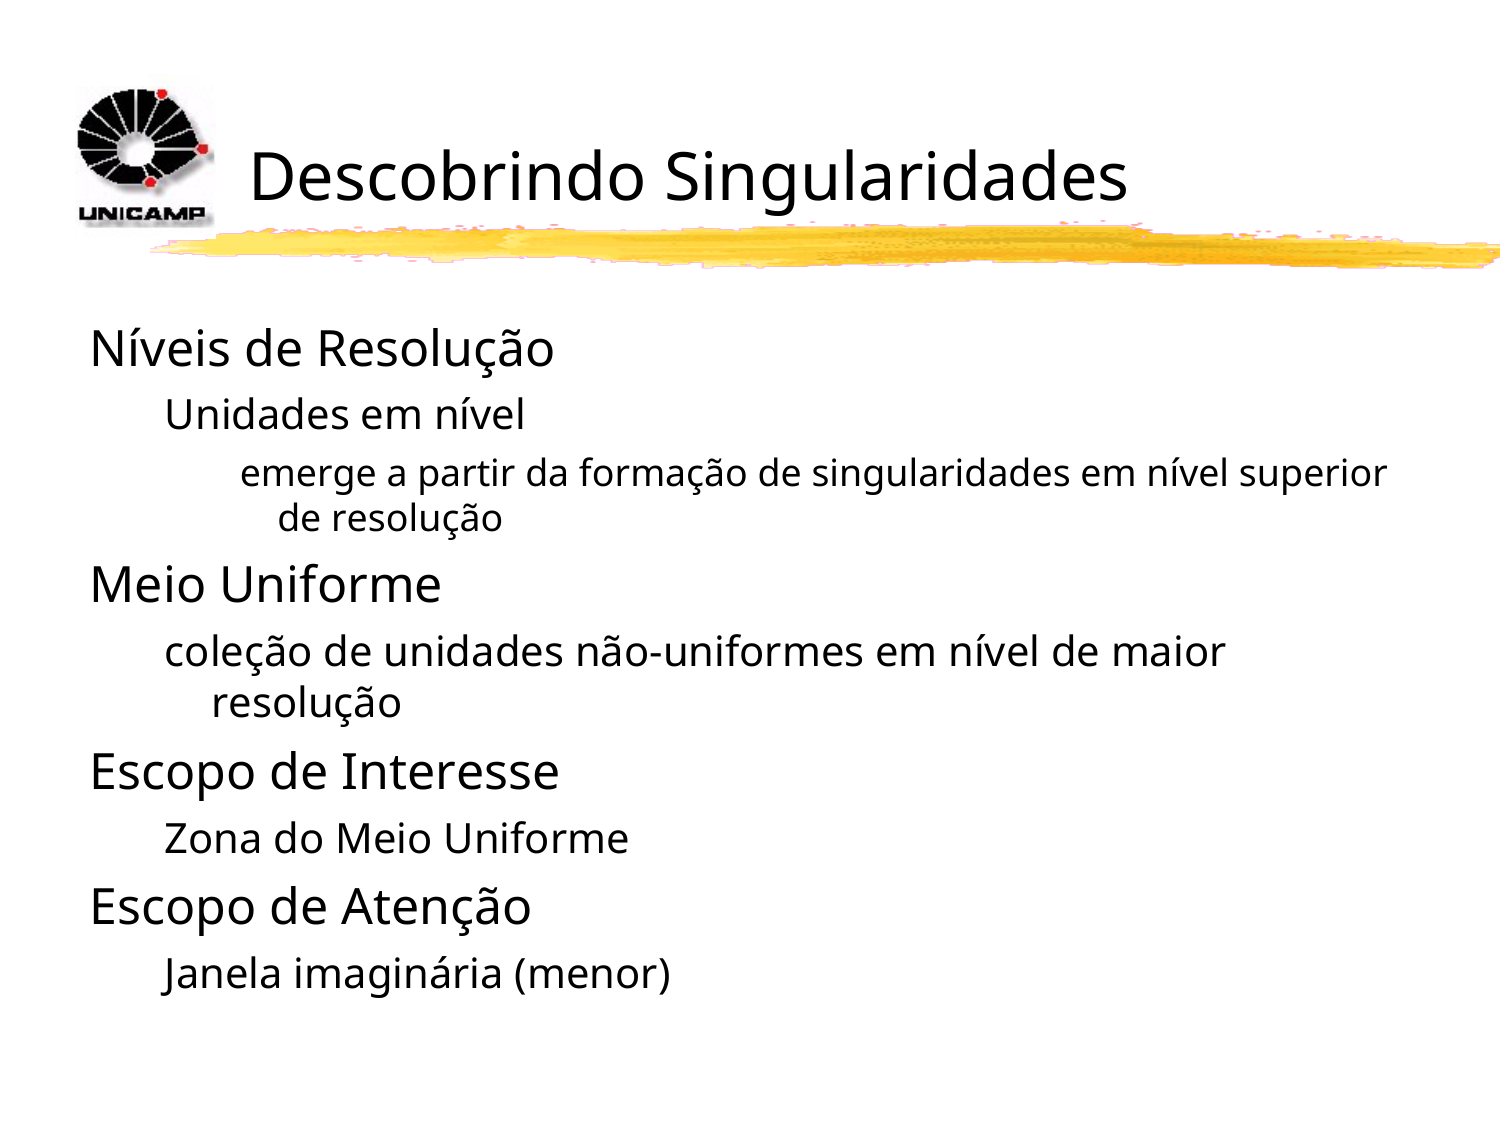

# Descobrindo Singularidades
Níveis de Resolução
Unidades em nível
emerge a partir da formação de singularidades em nível superior de resolução
Meio Uniforme
coleção de unidades não-uniformes em nível de maior resolução
Escopo de Interesse
Zona do Meio Uniforme
Escopo de Atenção
Janela imaginária (menor)